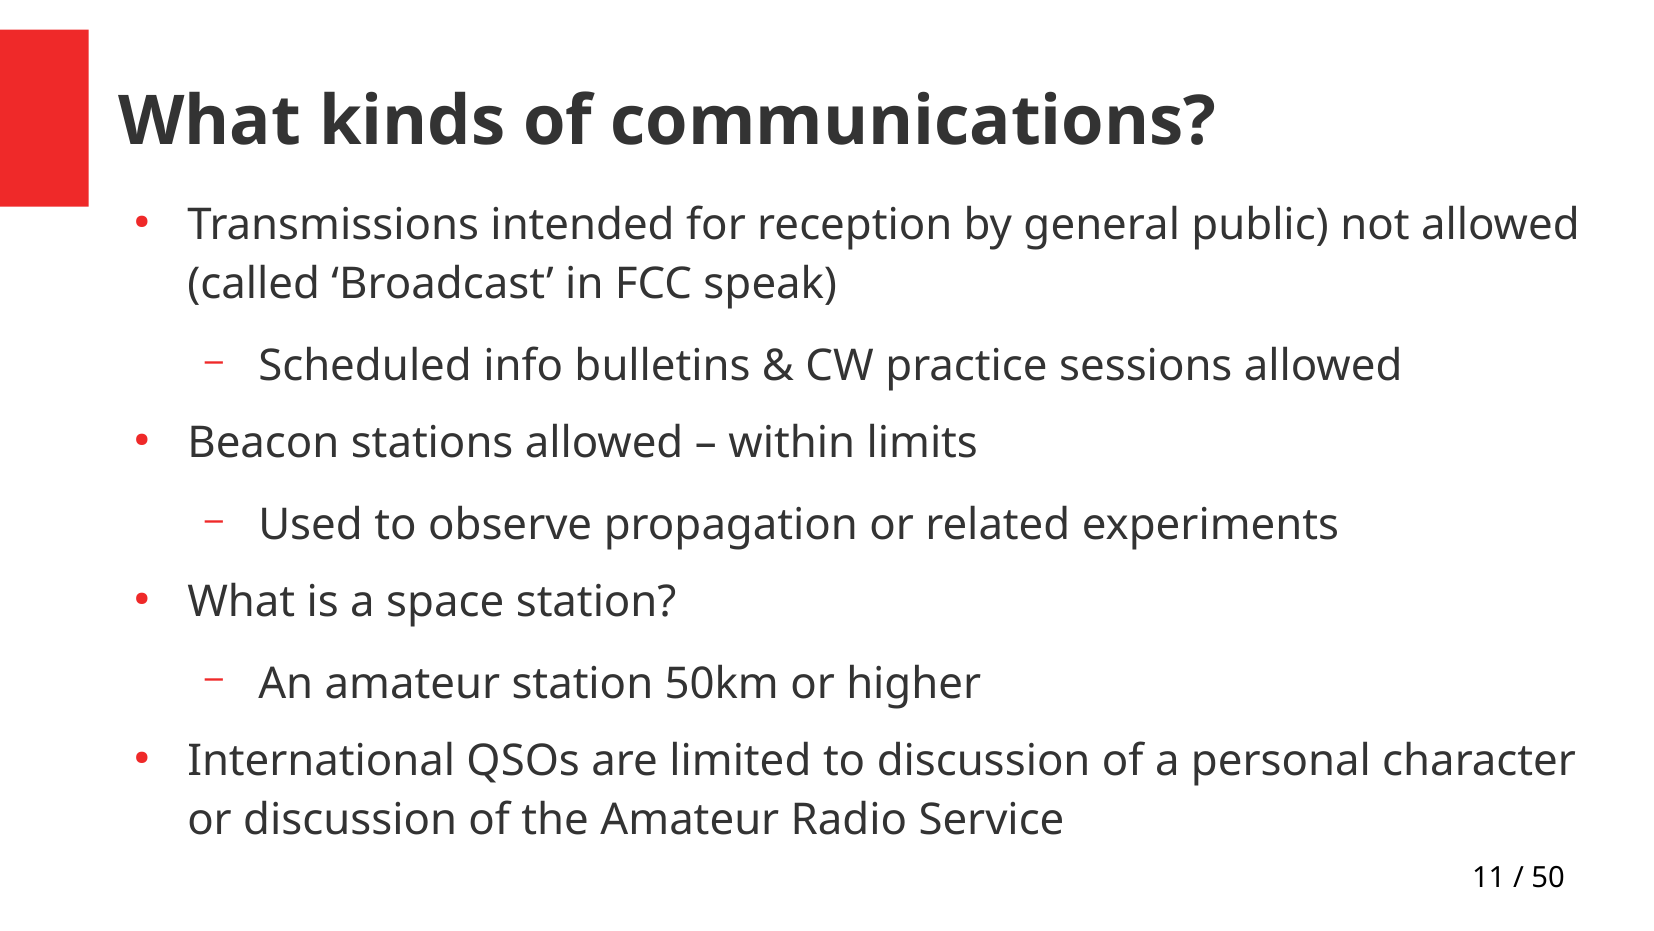

# What kinds of communications?
Transmissions intended for reception by general public) not allowed (called ‘Broadcast’ in FCC speak)
Scheduled info bulletins & CW practice sessions allowed
Beacon stations allowed – within limits
Used to observe propagation or related experiments
What is a space station?
An amateur station 50km or higher
International QSOs are limited to discussion of a personal character or discussion of the Amateur Radio Service
11